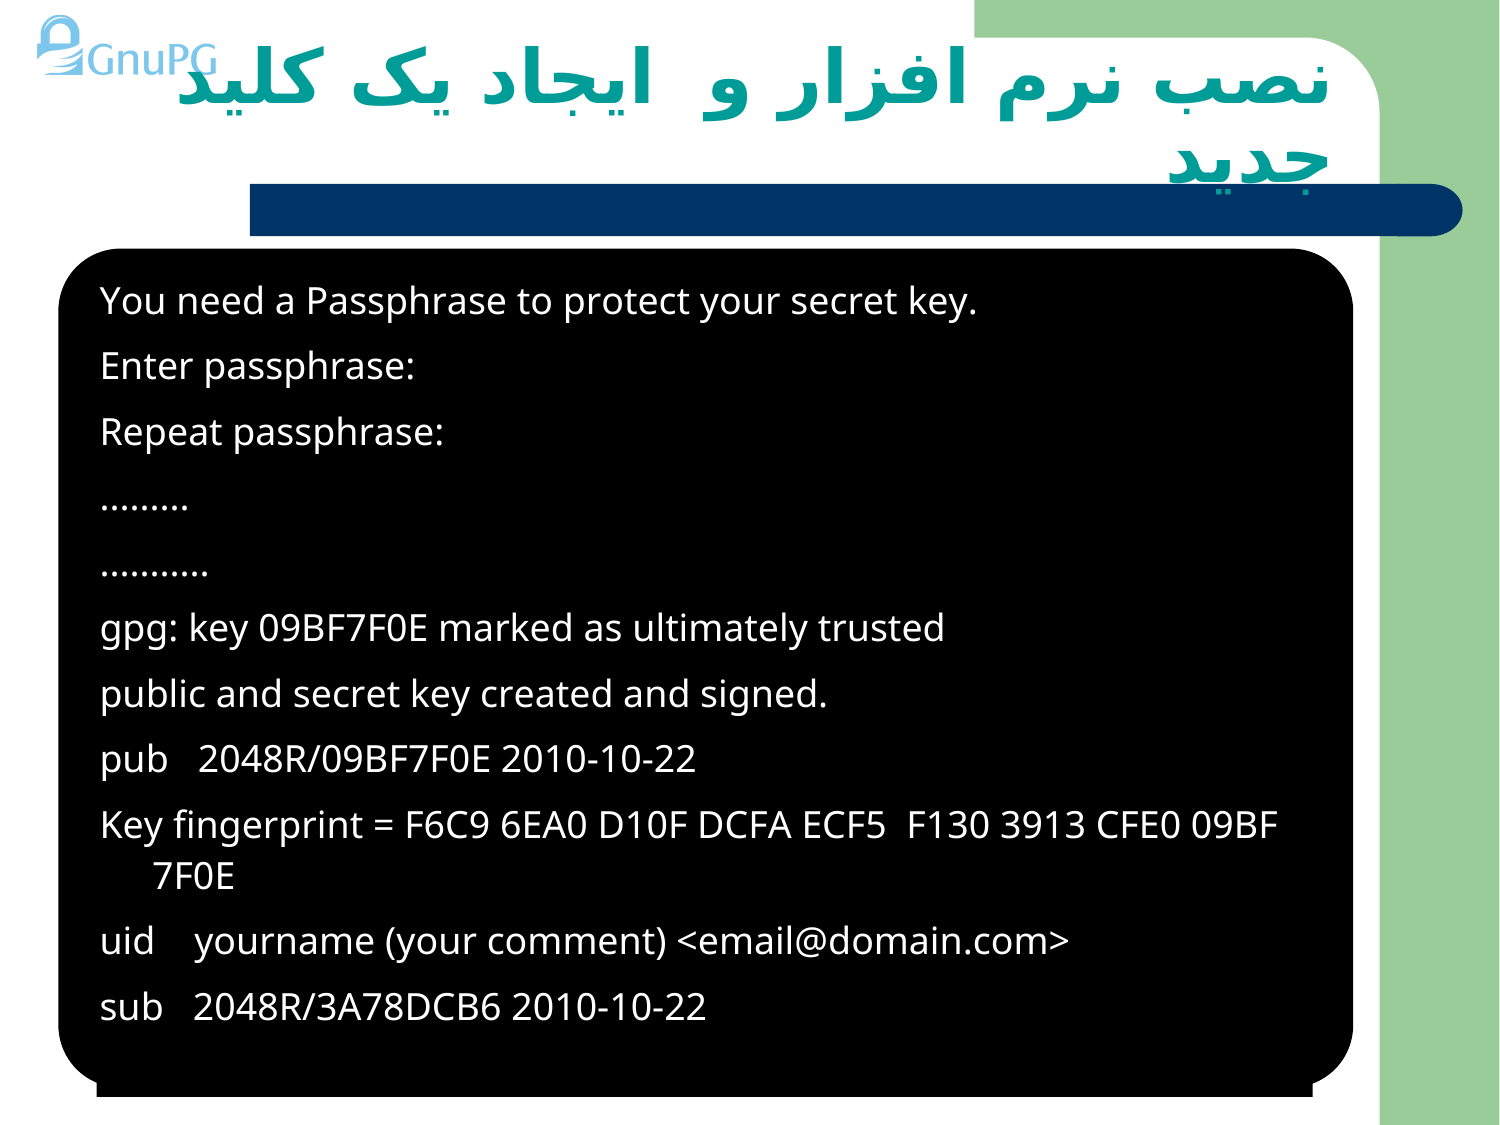

# نصب نرم افزار و ایجاد یک کلید جدید
You need a Passphrase to protect your secret key.
Enter passphrase:
Repeat passphrase:
.........
...........
gpg: key 09BF7F0E marked as ultimately trusted
public and secret key created and signed.
pub 2048R/09BF7F0E 2010-10-22
Key fingerprint = F6C9 6EA0 D10F DCFA ECF5 F130 3913 CFE0 09BF 7F0E
uid yourname (your comment) <email@domain.com>
sub 2048R/3A78DCB6 2010-10-22